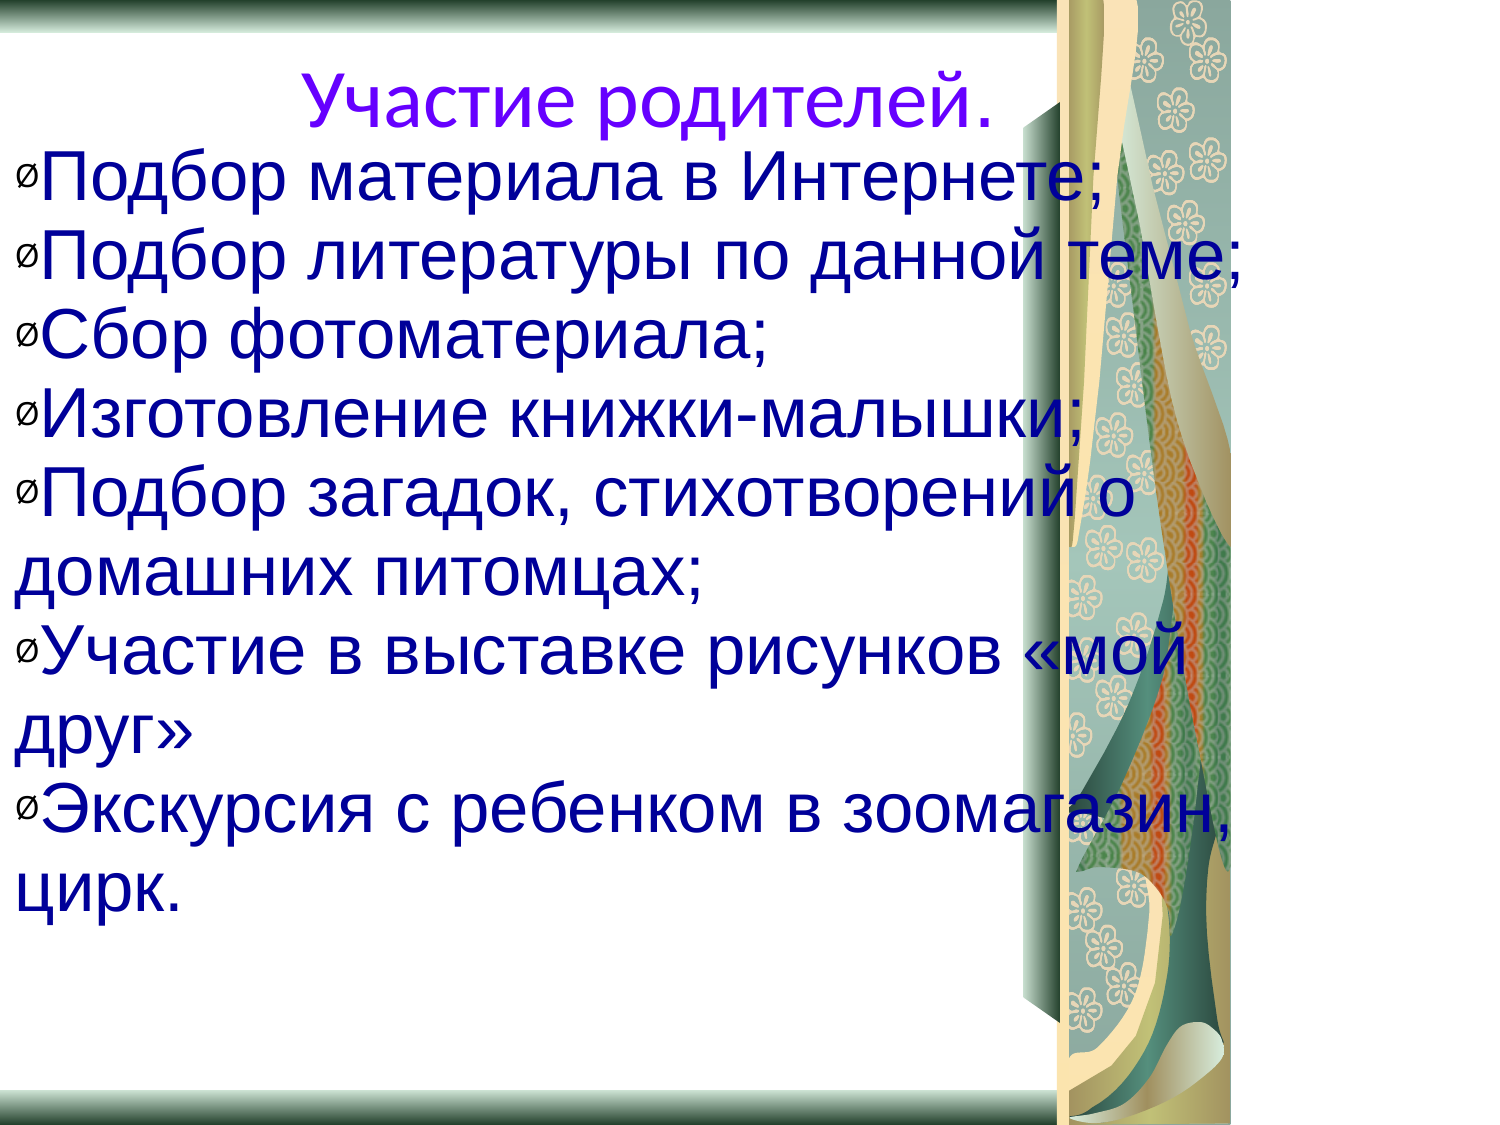

# Участие родителей.
Подбор материала в Интернете;
Подбор литературы по данной теме;
Сбор фотоматериала;
Изготовление книжки-малышки;
Подбор загадок, стихотворений о домашних питомцах;
Участие в выставке рисунков «мой друг»
Экскурсия с ребенком в зоомагазин, цирк.